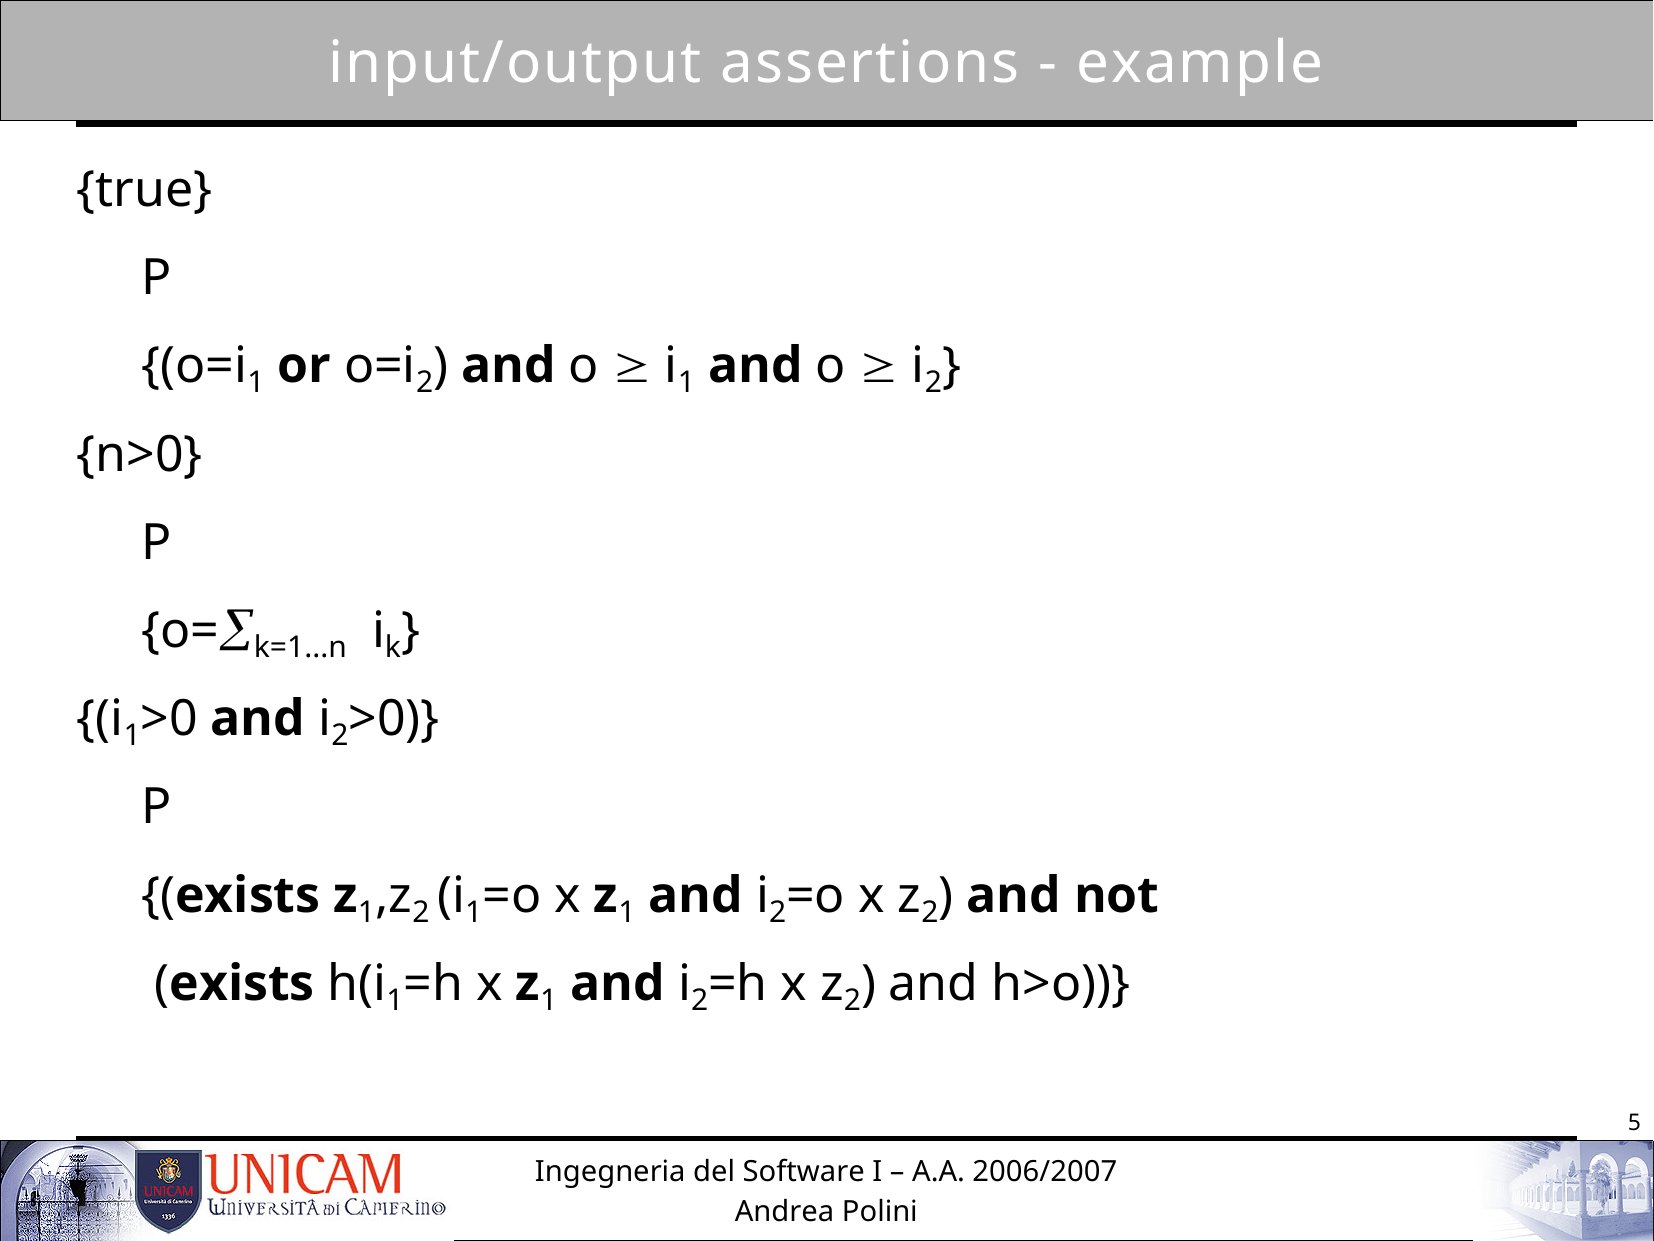

# input/output assertions - example
{true}
 P
 {(o=i1 or o=i2) and o  i1 and o  i2}
{n>0}
 P
 {o=k=1...n ik}
{(i1>0 and i2>0)}
 P
 {(exists z1,z2 (i1=o x z1 and i2=o x z2) and not
 (exists h(i1=h x z1 and i2=h x z2) and h>o))}
5